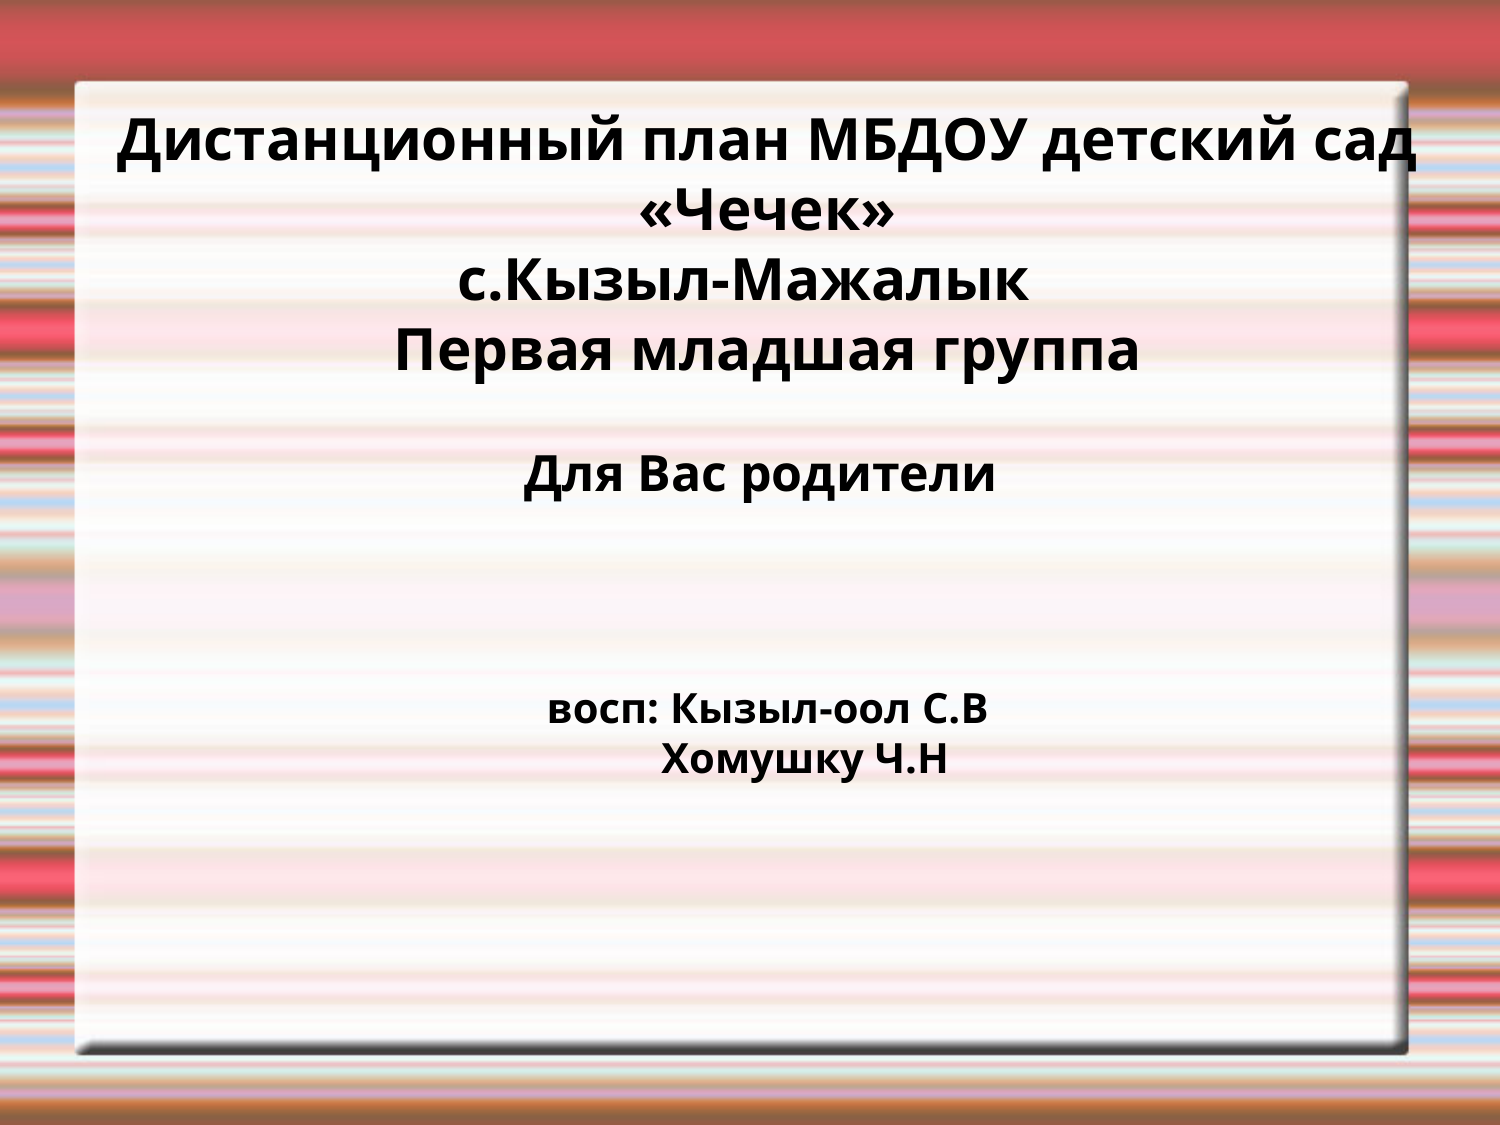

# Дистанционный план МБДОУ детский сад «Чечек» с.Кызыл-Мажалык Первая младшая группа Для Вас родители восп: Кызыл-оол С.В Хомушку Ч.Н